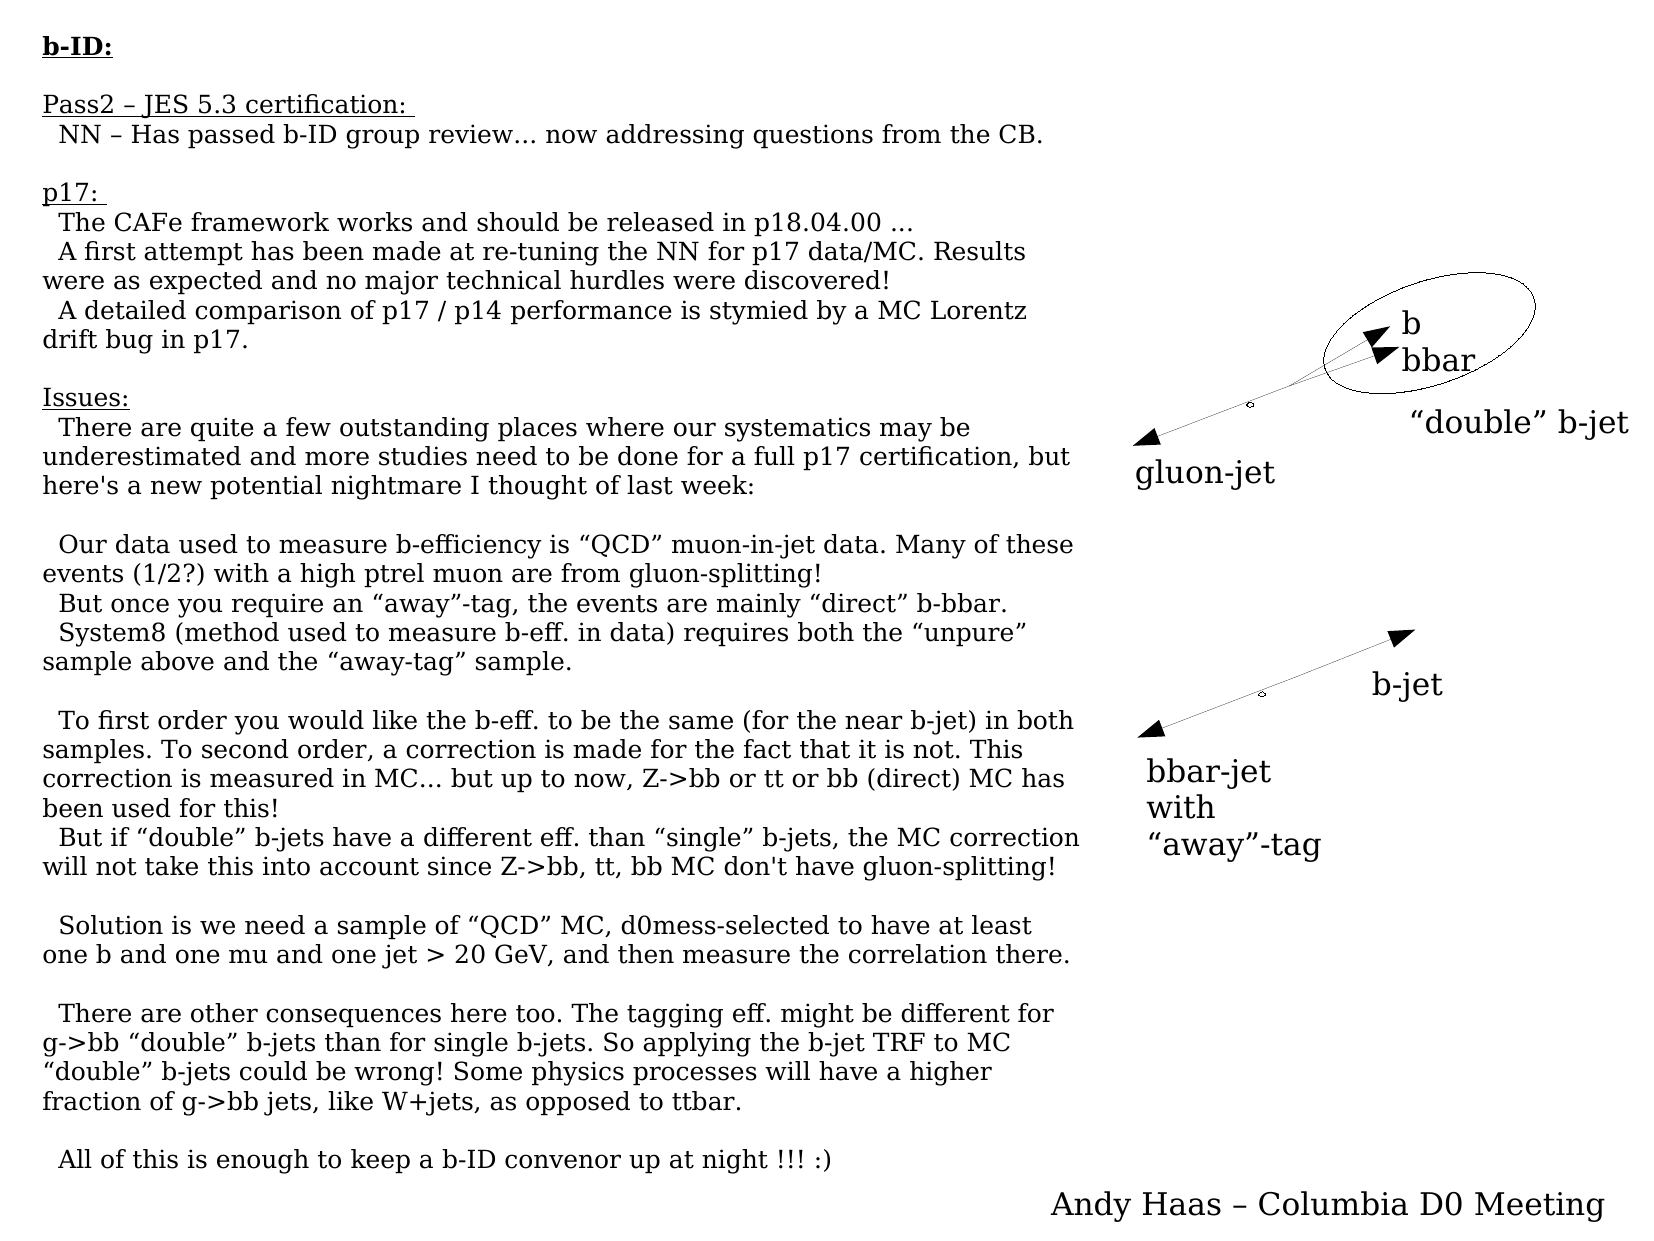

b-ID:
Pass2 – JES 5.3 certification:
 NN – Has passed b-ID group review... now addressing questions from the CB.
p17:
 The CAFe framework works and should be released in p18.04.00 ...
 A first attempt has been made at re-tuning the NN for p17 data/MC. Results were as expected and no major technical hurdles were discovered!
 A detailed comparison of p17 / p14 performance is stymied by a MC Lorentz drift bug in p17.
Issues:
 There are quite a few outstanding places where our systematics may be underestimated and more studies need to be done for a full p17 certification, but here's a new potential nightmare I thought of last week:
 Our data used to measure b-efficiency is “QCD” muon-in-jet data. Many of these events (1/2?) with a high ptrel muon are from gluon-splitting!
 But once you require an “away”-tag, the events are mainly “direct” b-bbar.
 System8 (method used to measure b-eff. in data) requires both the “unpure” sample above and the “away-tag” sample.
 To first order you would like the b-eff. to be the same (for the near b-jet) in both samples. To second order, a correction is made for the fact that it is not. This correction is measured in MC... but up to now, Z->bb or tt or bb (direct) MC has been used for this!
 But if “double” b-jets have a different eff. than “single” b-jets, the MC correction will not take this into account since Z->bb, tt, bb MC don't have gluon-splitting!
 Solution is we need a sample of “QCD” MC, d0mess-selected to have at least one b and one mu and one jet > 20 GeV, and then measure the correlation there.
 There are other consequences here too. The tagging eff. might be different for g->bb “double” b-jets than for single b-jets. So applying the b-jet TRF to MC “double” b-jets could be wrong! Some physics processes will have a higher fraction of g->bb jets, like W+jets, as opposed to ttbar.
 All of this is enough to keep a b-ID convenor up at night !!! :)
b
bbar
“double” b-jet
gluon-jet
b-jet
bbar-jet
with
“away”-tag